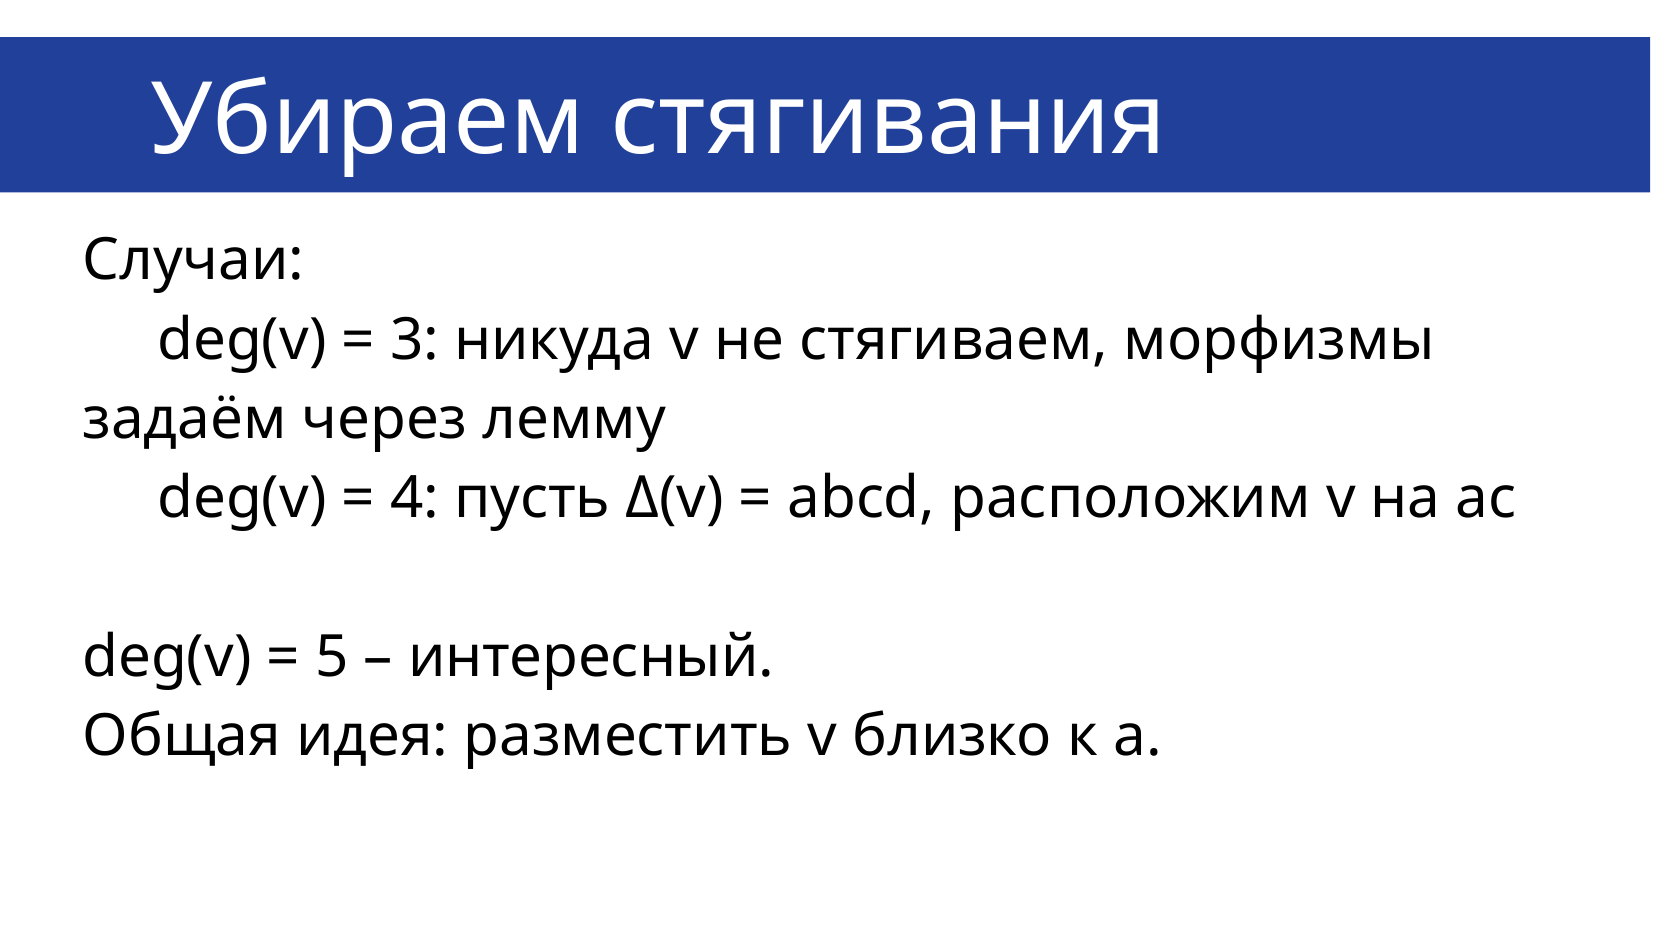

# Убираем стягивания
Случаи:
	deg(v) = 3: никуда v не стягиваем, морфизмы задаём через лемму
	deg(v) = 4: пусть Δ(v) = abcd, расположим v на ac
deg(v) = 5 – интересный.
Общая идея: разместить v близко к a.